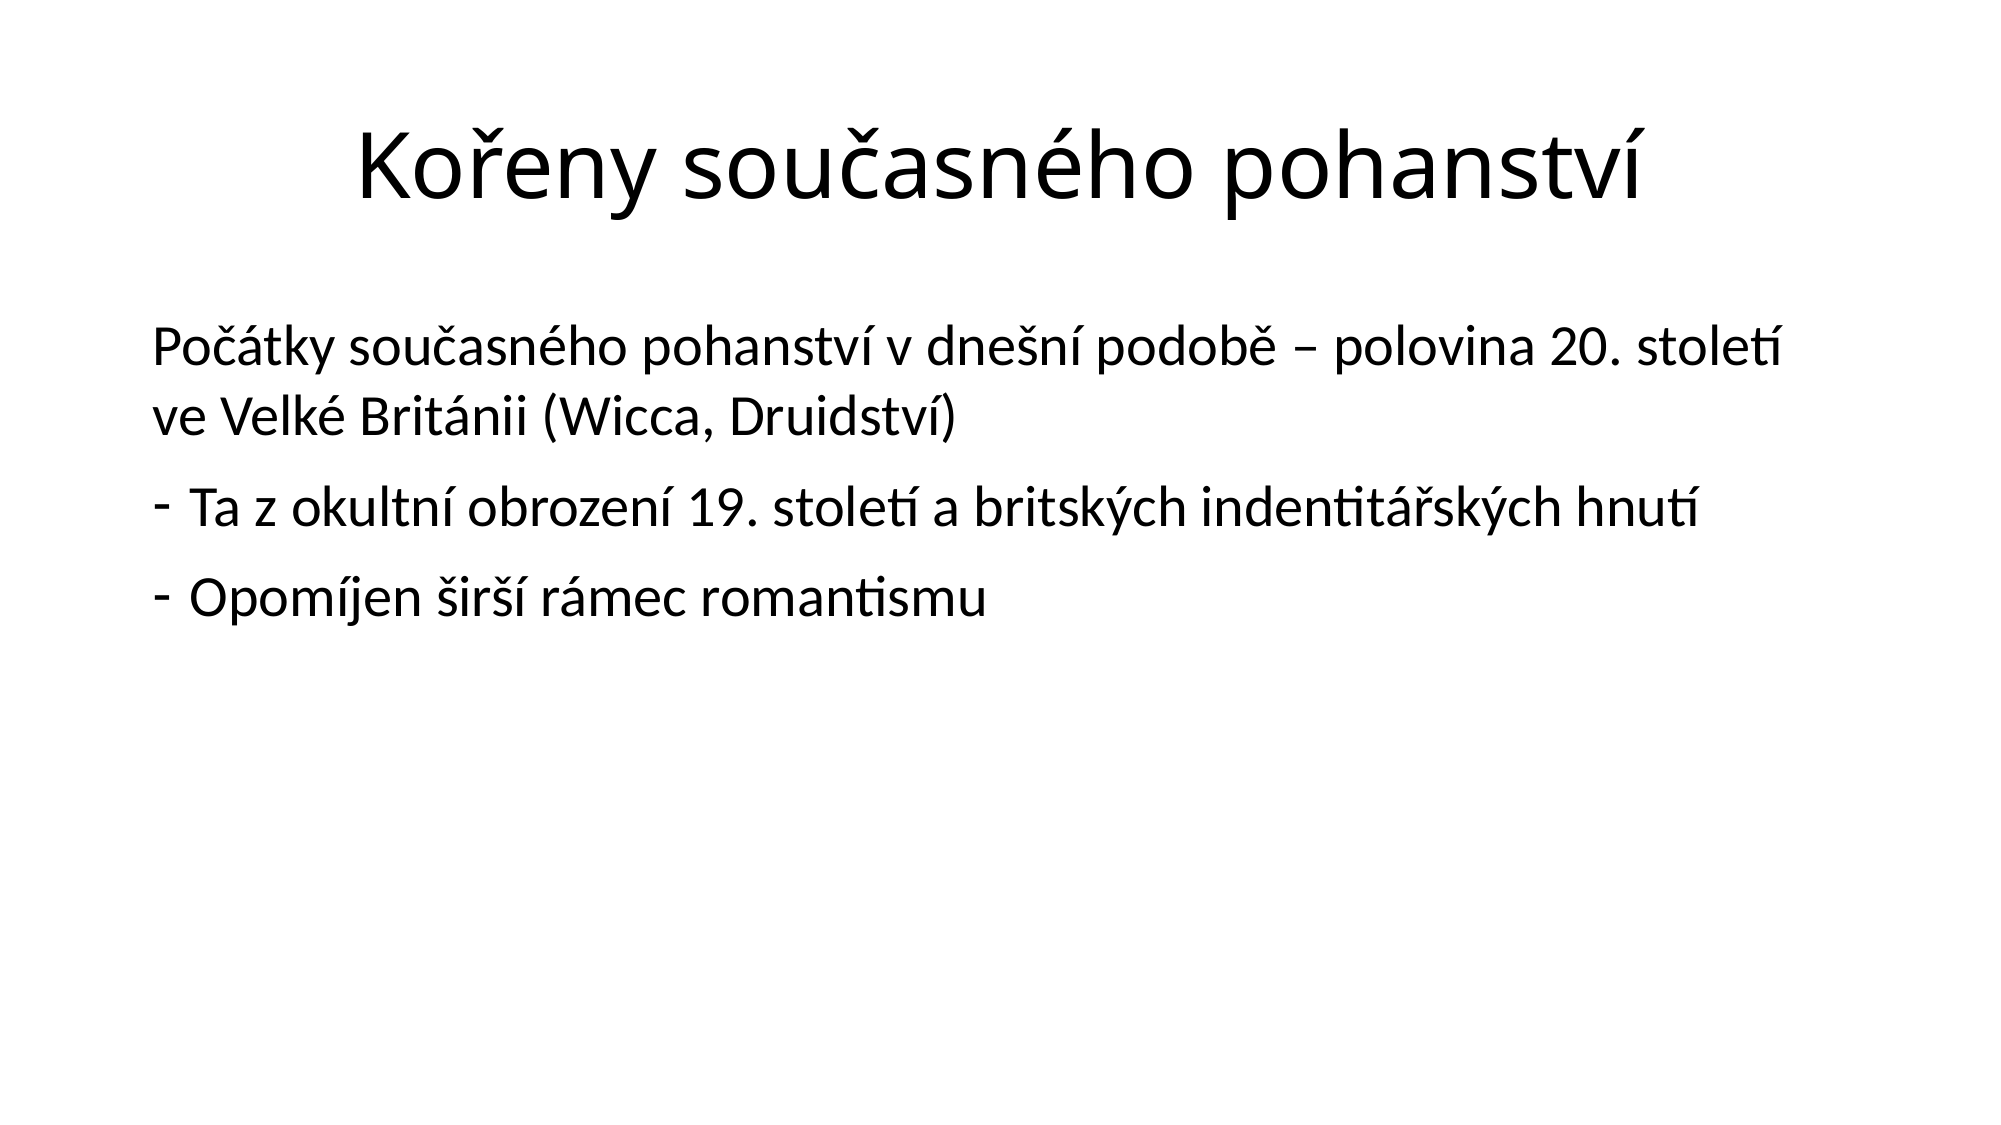

# Kořeny současného pohanství
Počátky současného pohanství v dnešní podobě – polovina 20. století ve Velké Británii (Wicca, Druidství)
Ta z okultní obrození 19. století a britských indentitářských hnutí
Opomíjen širší rámec romantismu